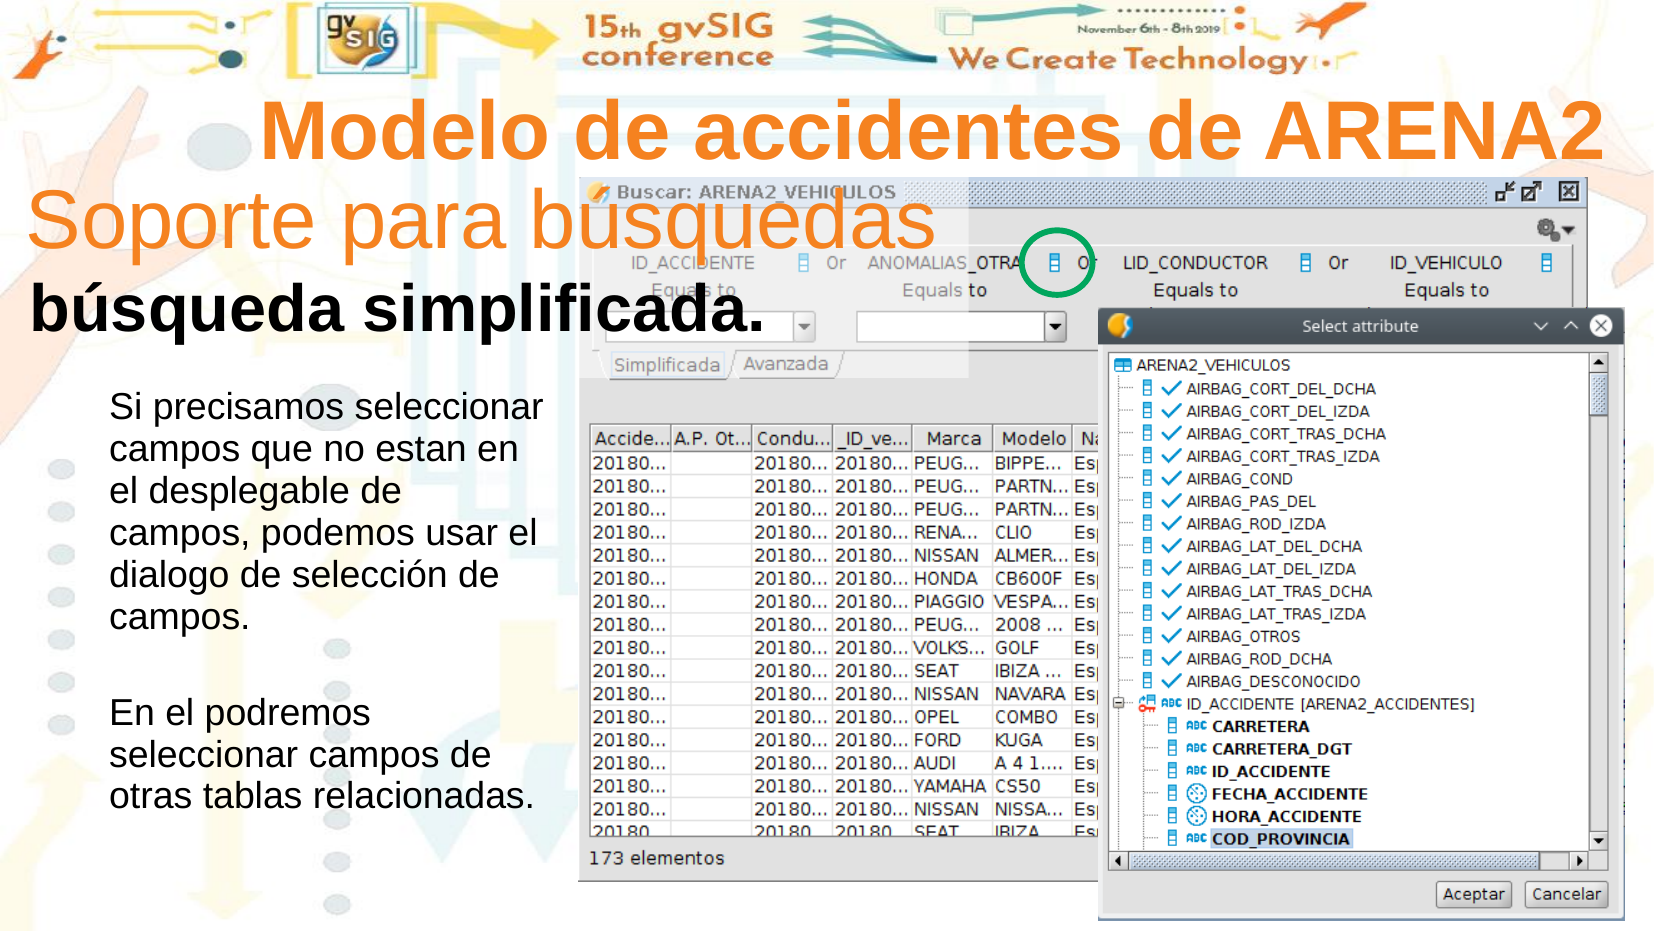

# Modelo de accidentes de ARENA2
Soporte para búsquedas
búsqueda simplificada.
Si precisamos seleccionar campos que no estan en el desplegable de campos, podemos usar el dialogo de selección de campos.
En el podremos seleccionar campos de otras tablas relacionadas.